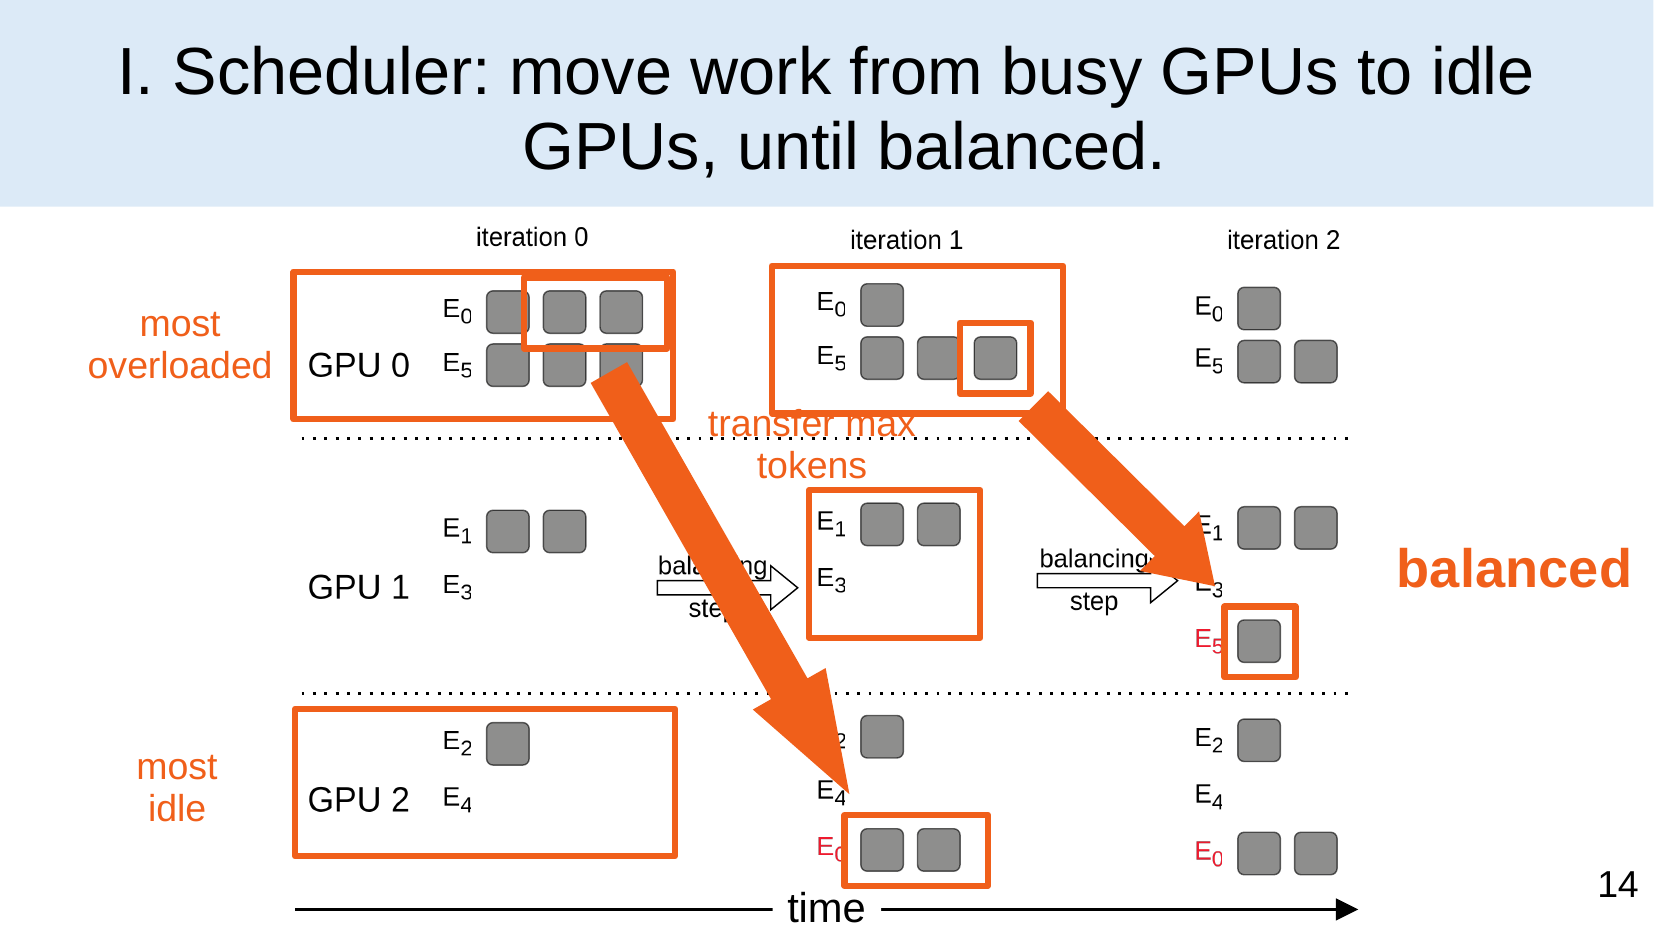

# Scheduler: move work from busy GPUs to idle GPUs, until balanced.
most
overloaded
transfer max tokens
balanced
most
idle
time